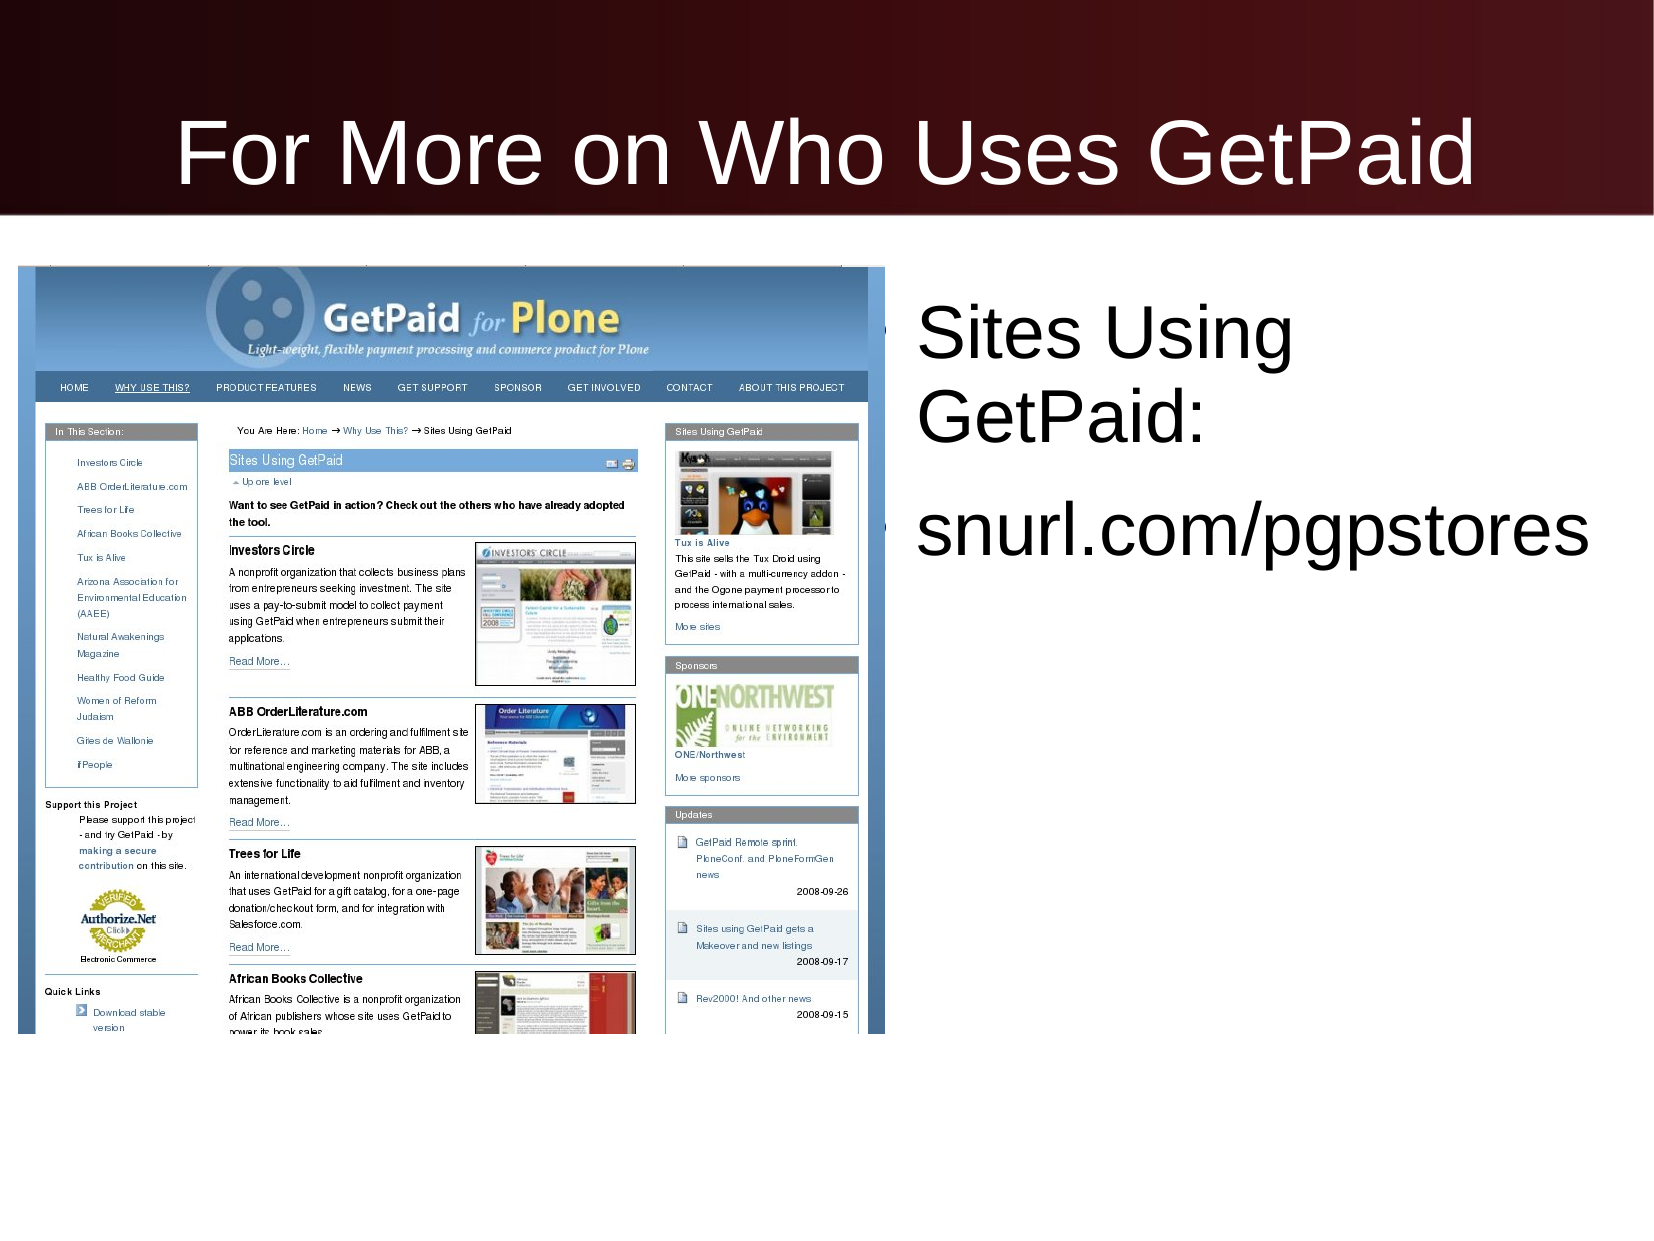

# For More on Who Uses GetPaid
Sites Using GetPaid:
snurl.com/pgpstores